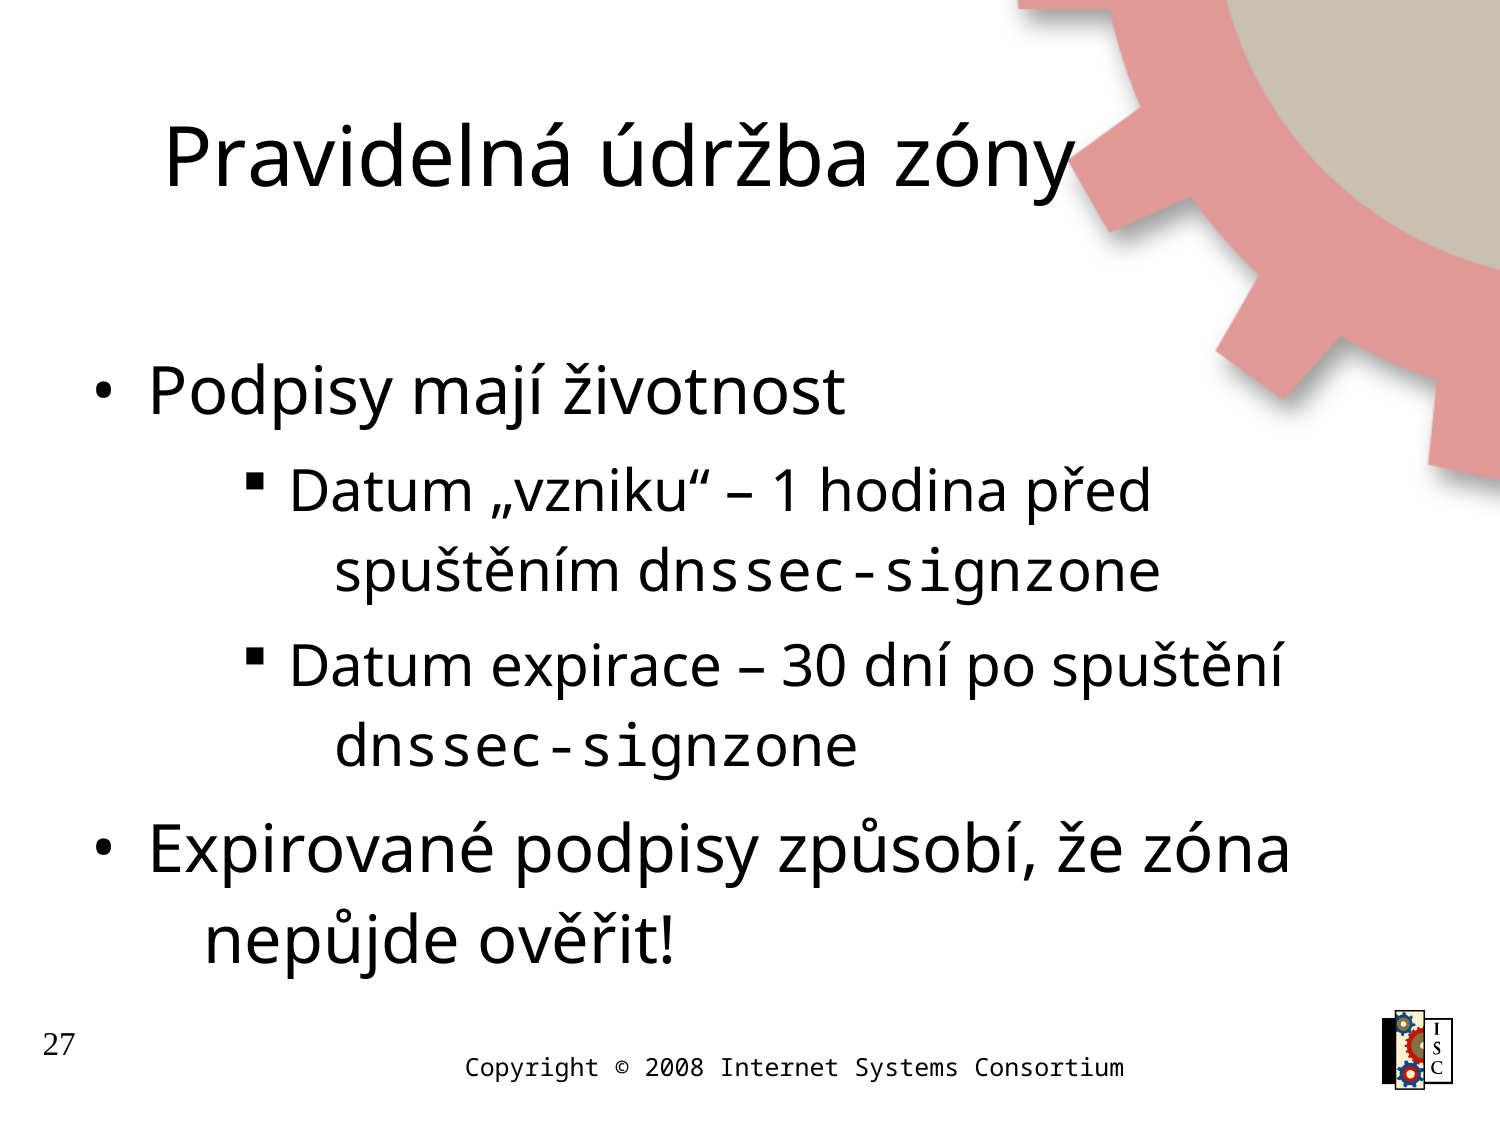

# Pravidelná údržba zóny
Podpisy mají životnost
Datum „vzniku“ – 1 hodina před spuštěním dnssec-signzone
Datum expirace – 30 dní po spuštění dnssec-signzone
Expirované podpisy způsobí, že zóna nepůjde ověřit!